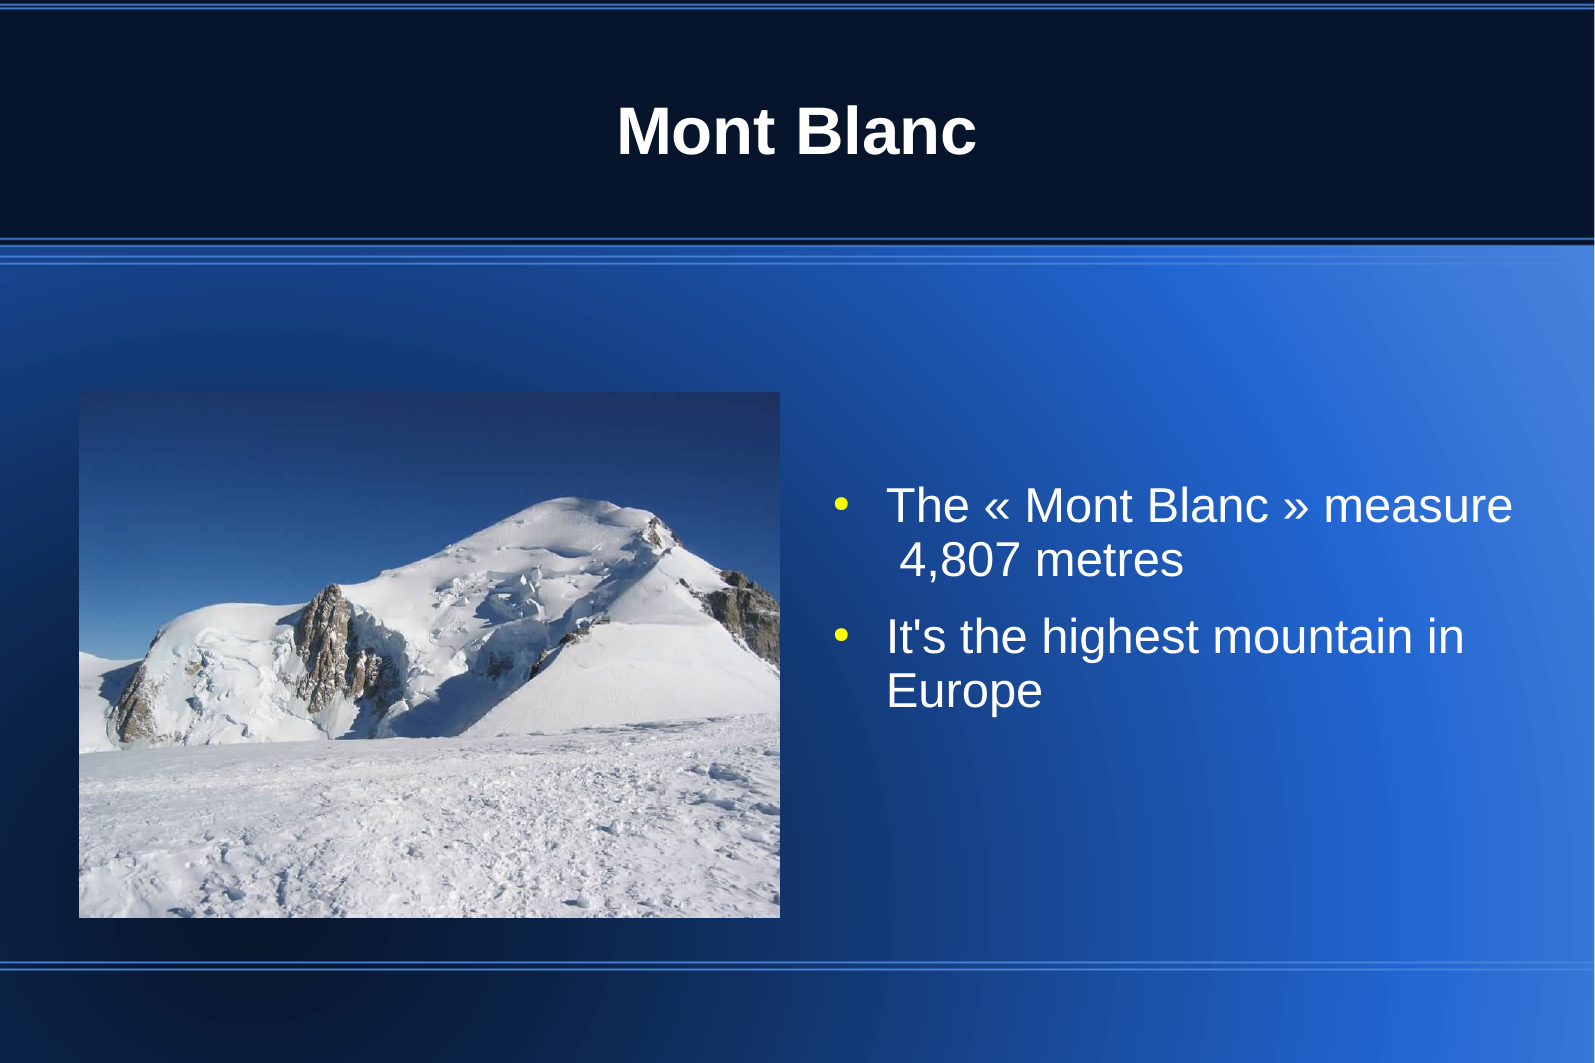

# Mont Blanc
The « Mont Blanc » measure 4,807 metres
It's the highest mountain in Europe